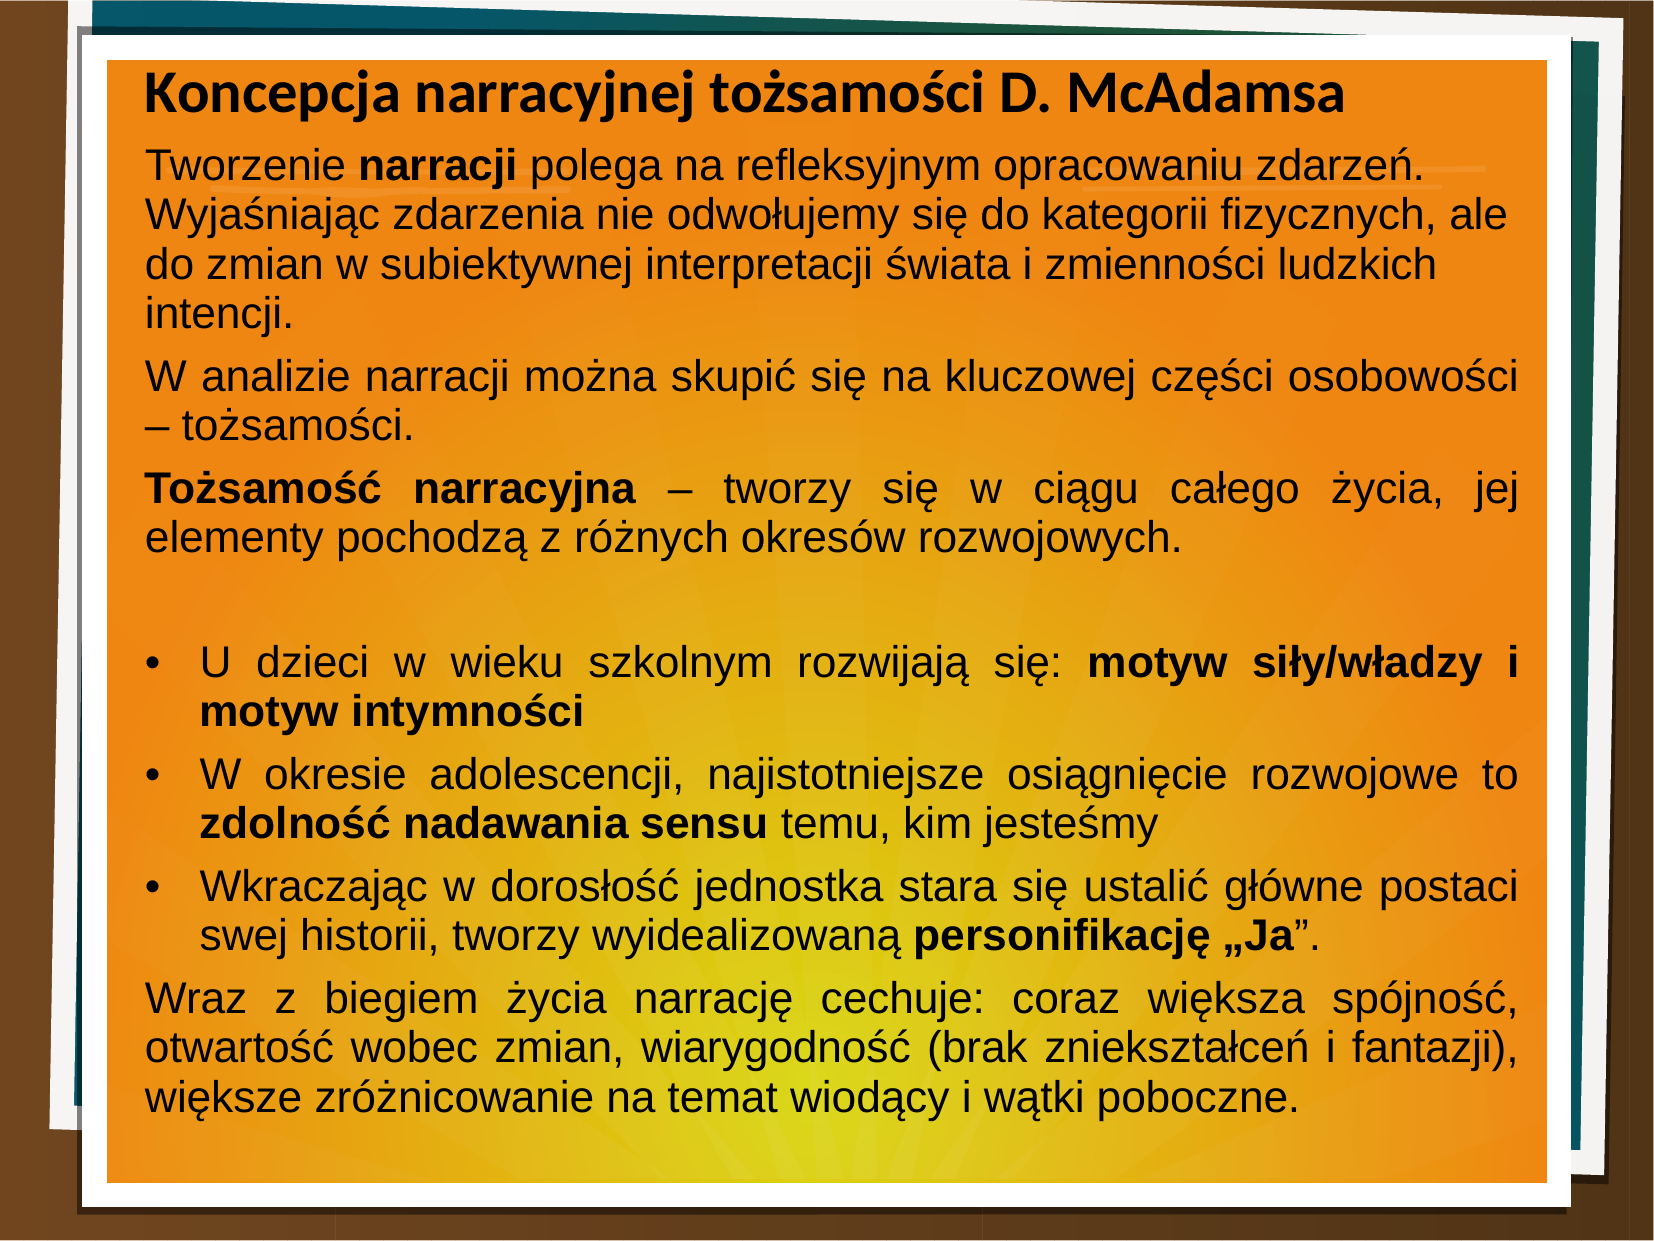

Koncepcja narracyjnej tożsamości D. McAdamsa
Tworzenie narracji polega na refleksyjnym opracowaniu zdarzeń. Wyjaśniając zdarzenia nie odwołujemy się do kategorii fizycznych, ale do zmian w subiektywnej interpretacji świata i zmienności ludzkich intencji.
W analizie narracji można skupić się na kluczowej części osobowości – tożsamości.
Tożsamość narracyjna – tworzy się w ciągu całego życia, jej elementy pochodzą z różnych okresów rozwojowych.
U dzieci w wieku szkolnym rozwijają się: motyw siły/władzy i motyw intymności
W okresie adolescencji, najistotniejsze osiągnięcie rozwojowe to zdolność nadawania sensu temu, kim jesteśmy
Wkraczając w dorosłość jednostka stara się ustalić główne postaci swej historii, tworzy wyidealizowaną personifikację „Ja”.
Wraz z biegiem życia narrację cechuje: coraz większa spójność, otwartość wobec zmian, wiarygodność (brak zniekształceń i fantazji), większe zróżnicowanie na temat wiodący i wątki poboczne.